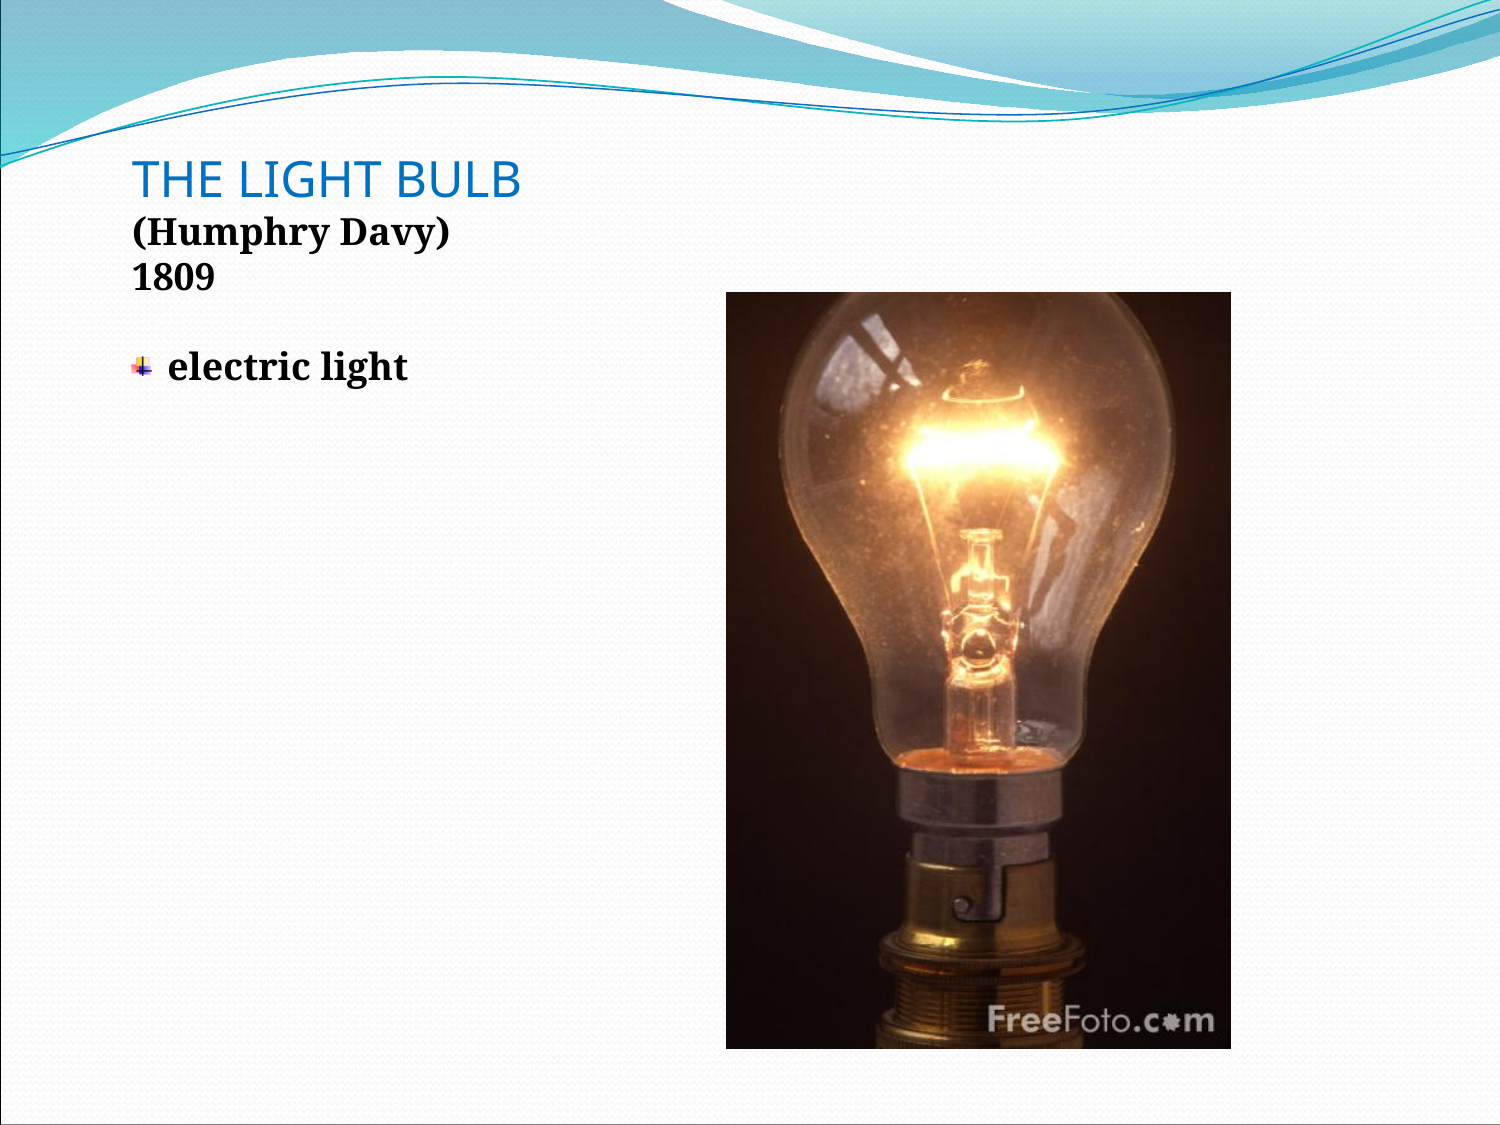

THE LIGHT BULB
(Humphry Davy)
1809
electric light